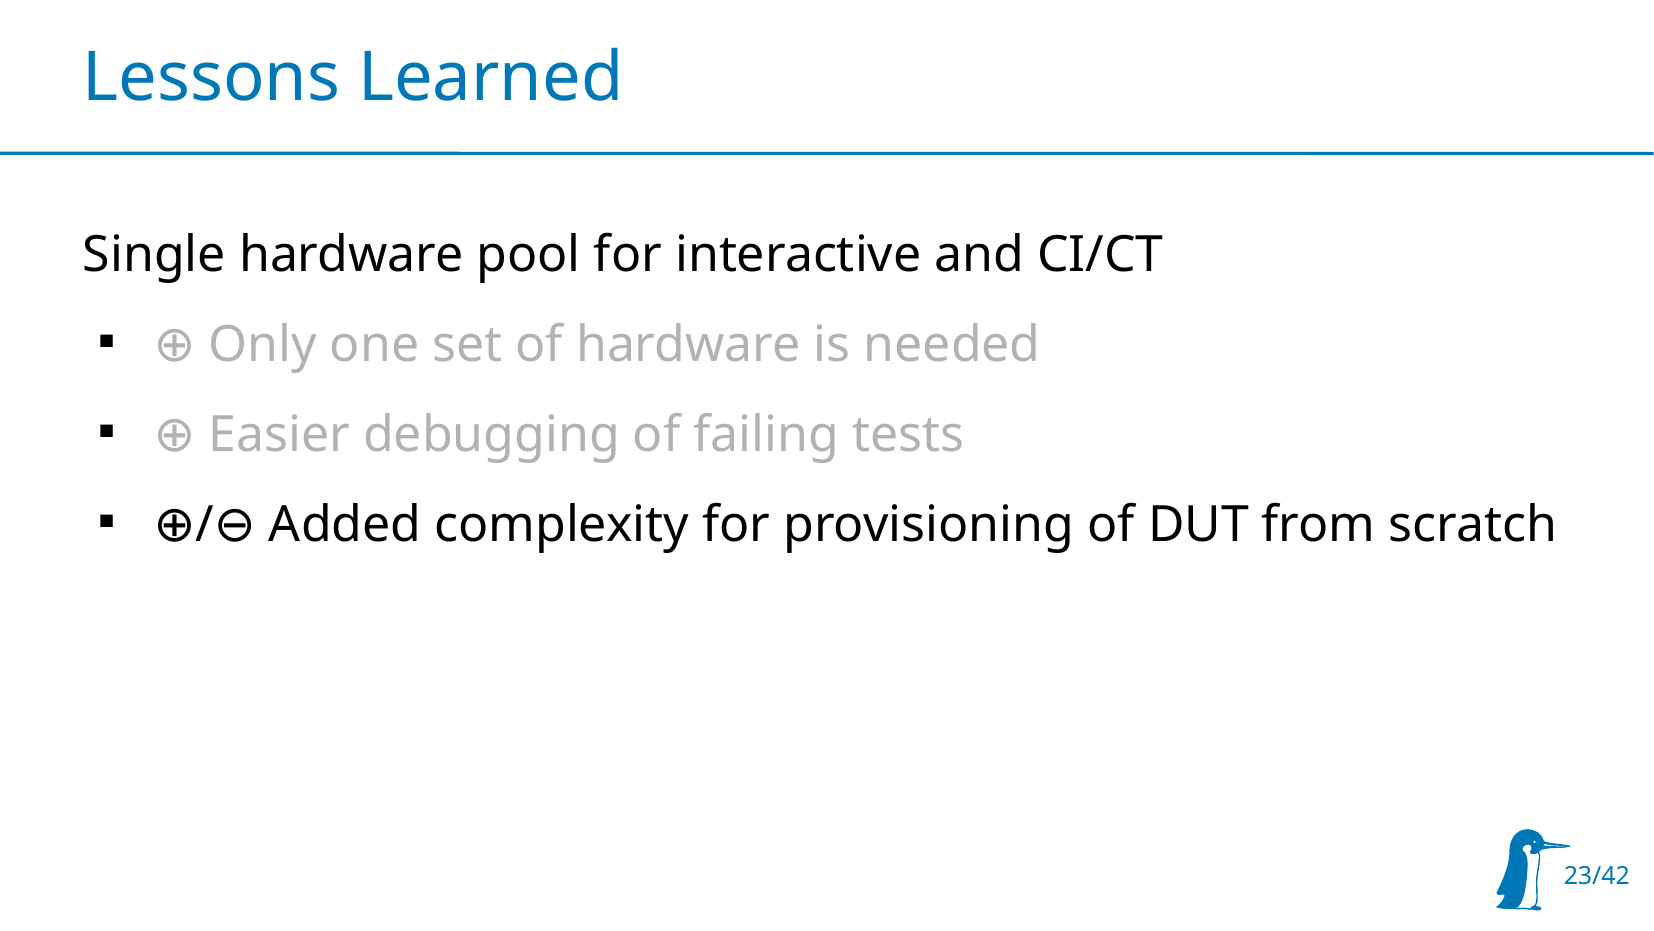

# Lessons Learned
Single hardware pool for interactive and CI/CT
⊕ Only one set of hardware is needed
⊕ Easier debugging of failing tests
⊕/⊖ Added complexity for provisioning of DUT from scratch
23